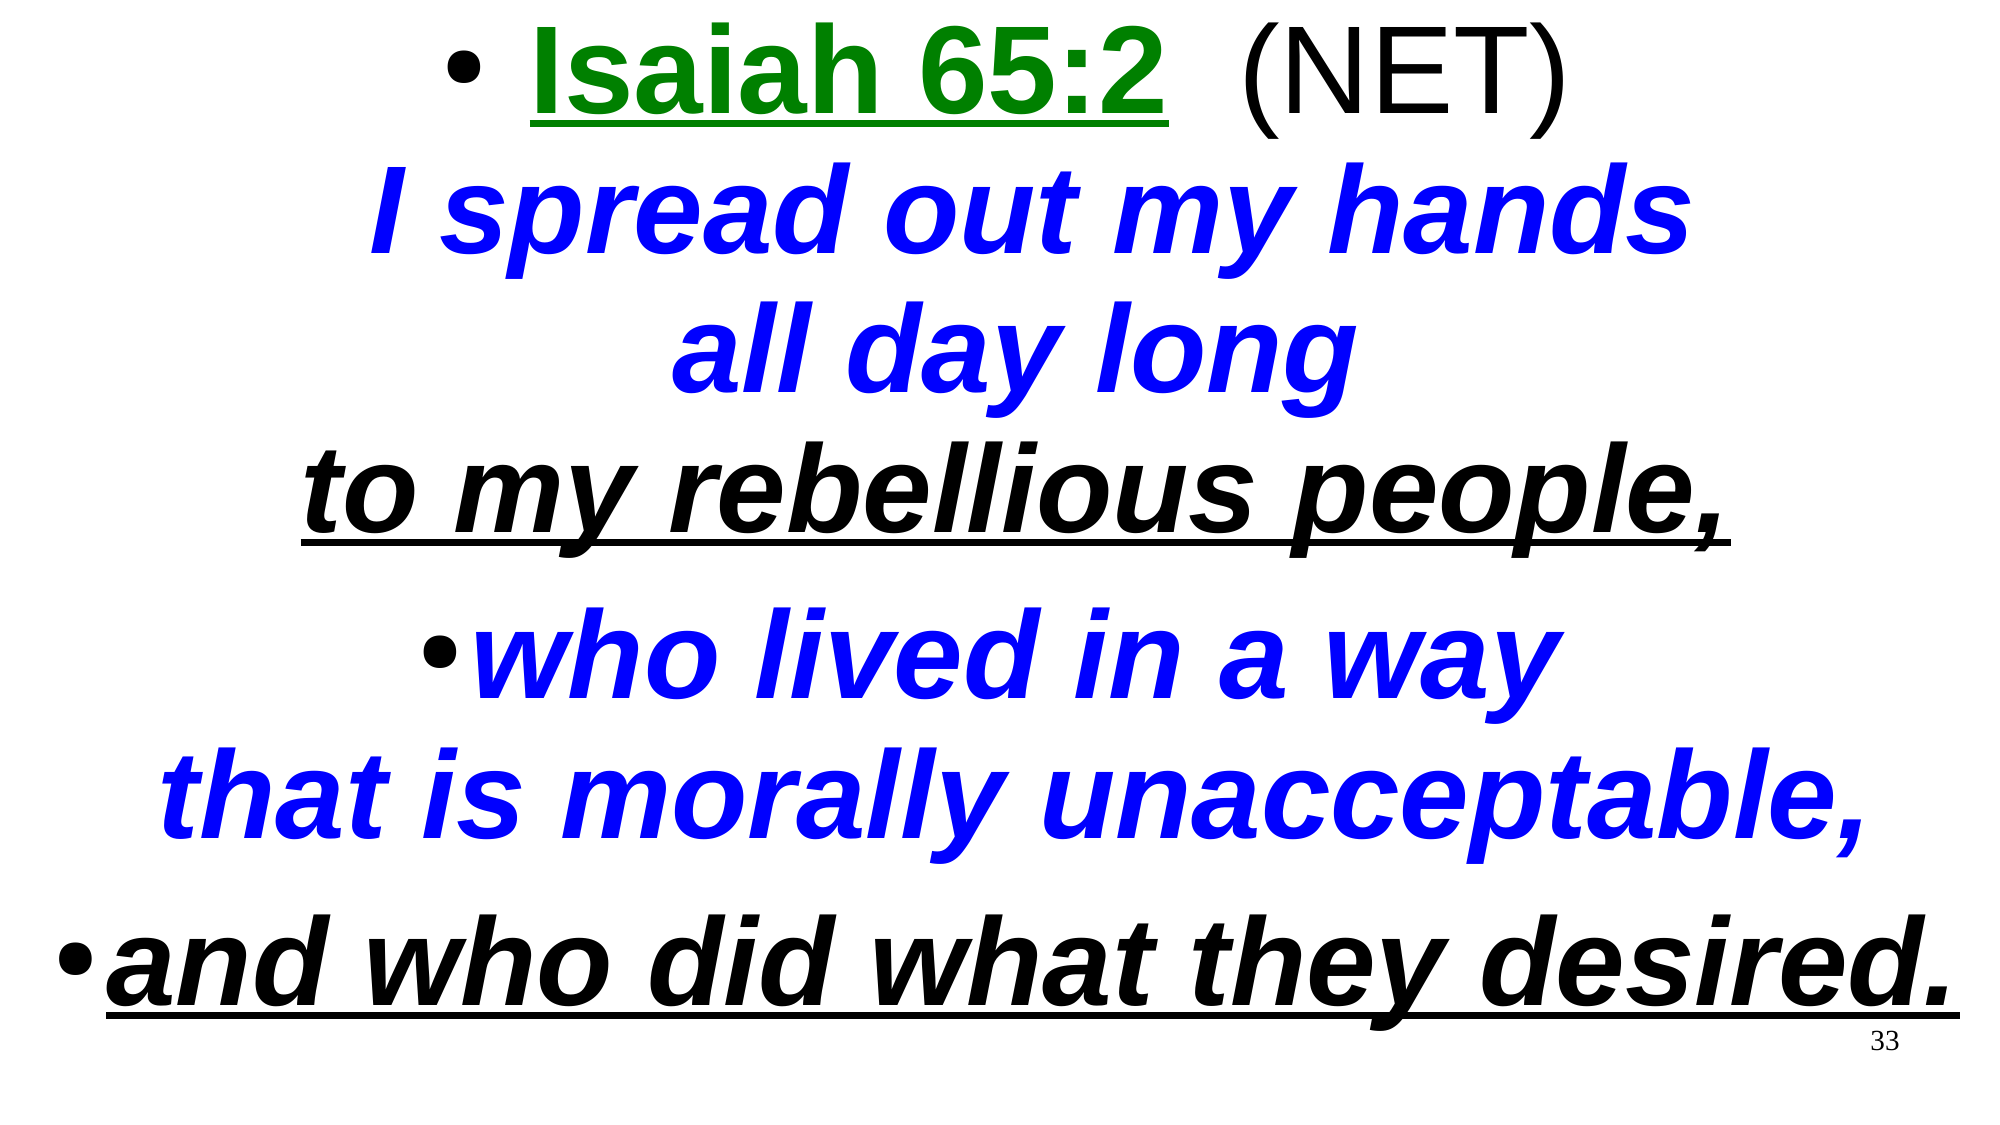

# Isaiah 65:2  (NET) I spread out my hands all day long to my rebellious people,
who lived in a way
that is morally unacceptable,
and who did what they desired.
33